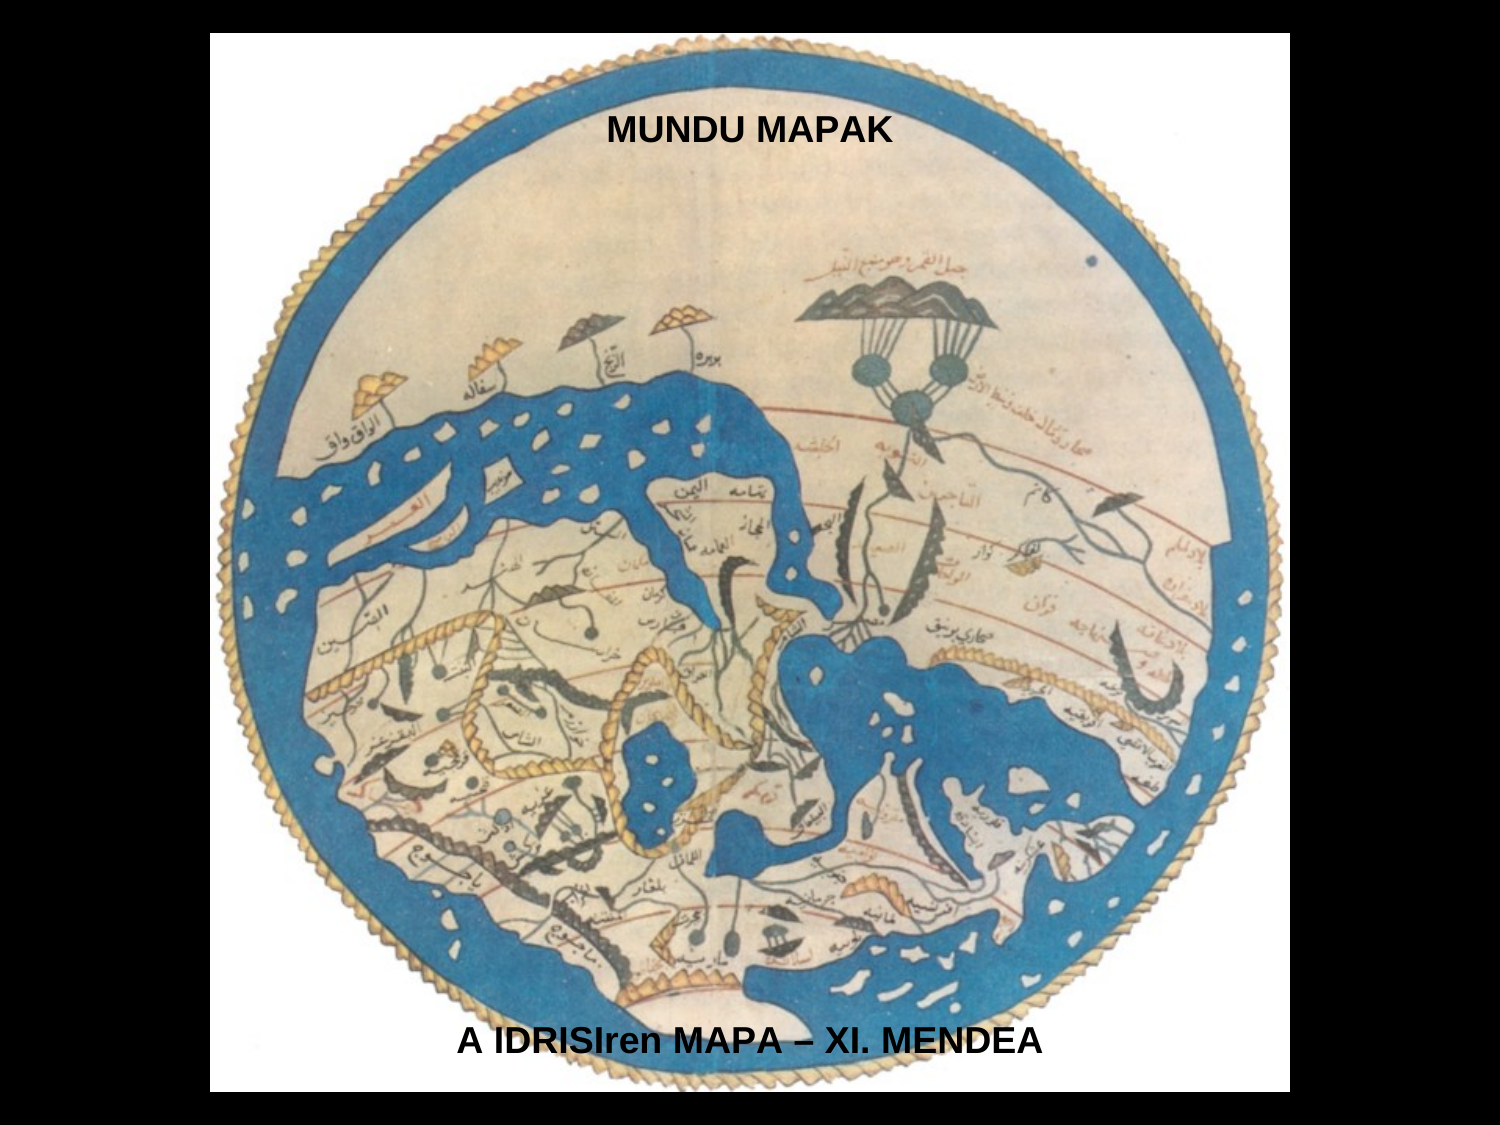

MUNDU MAPAK
A IDRISIren MAPA – XI. MENDEA